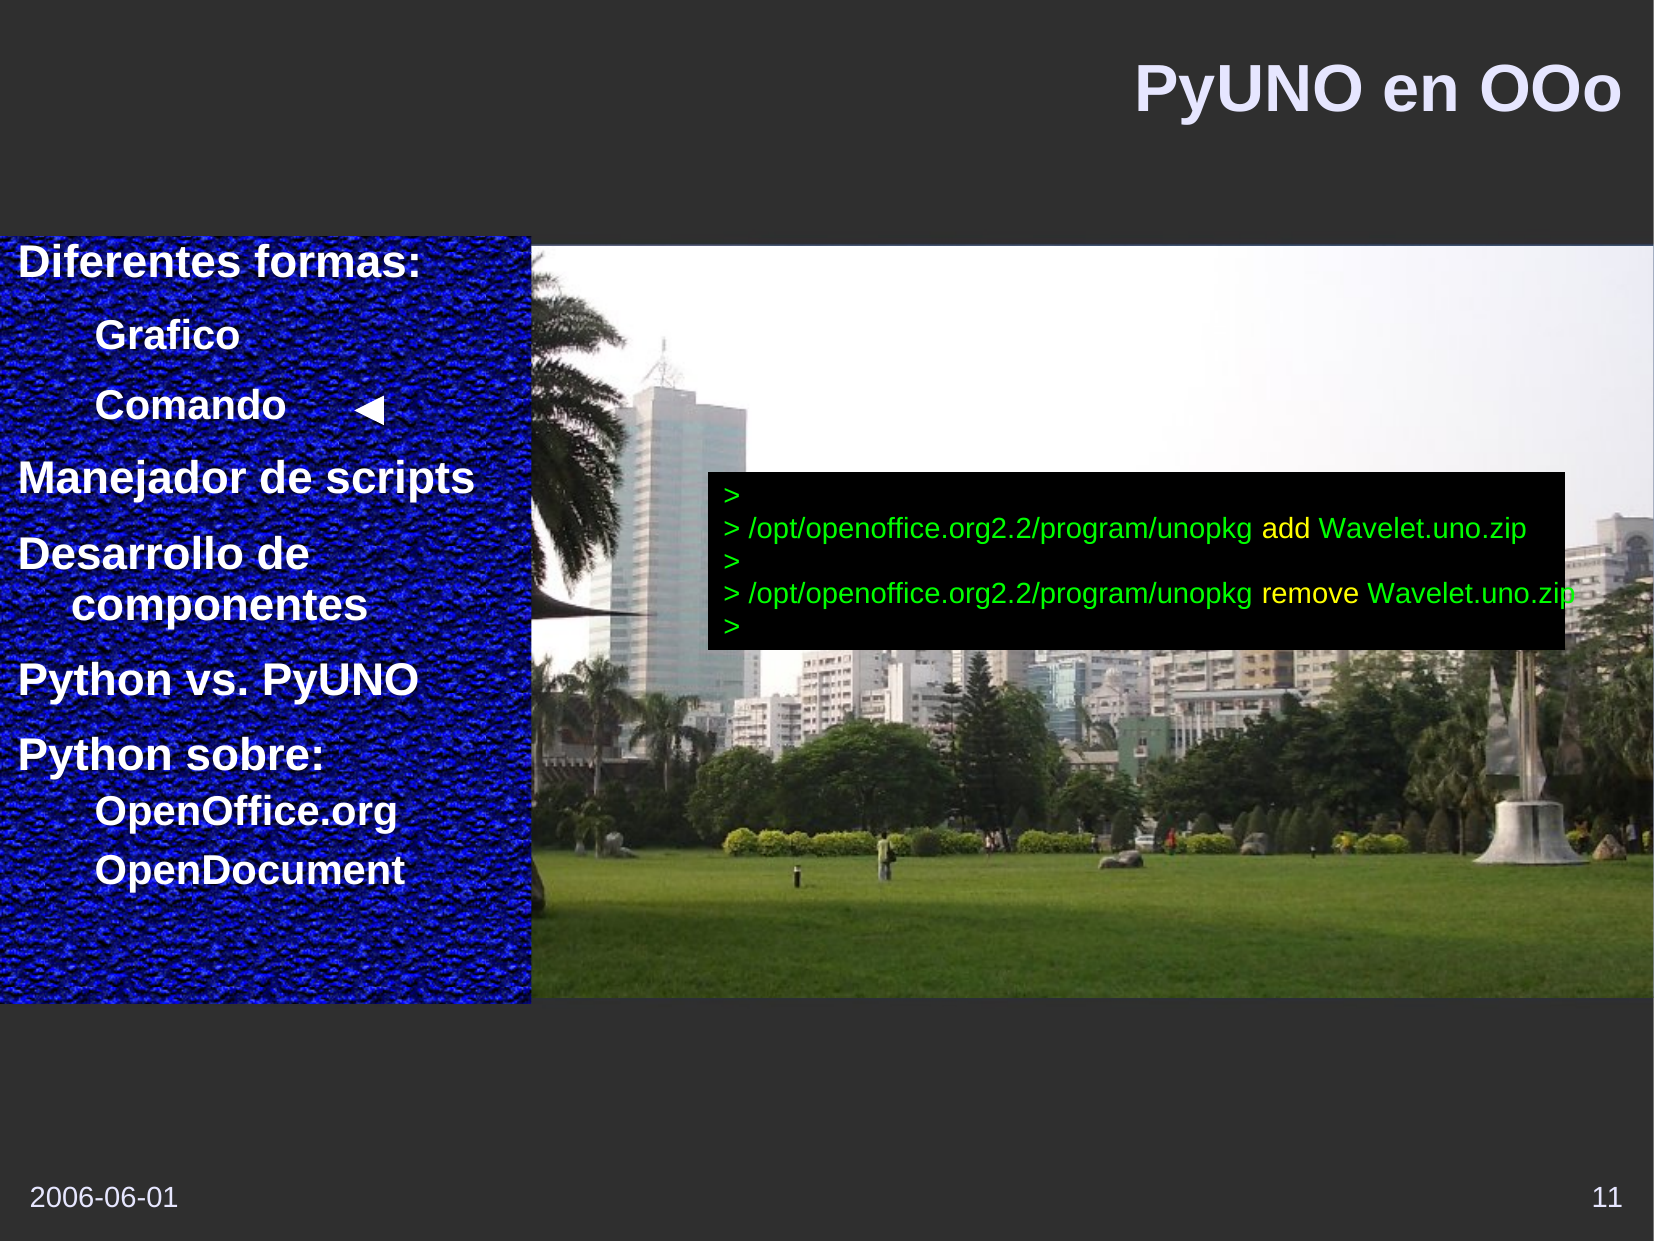

# PyUNO en OOo
Diferentes formas:
Grafico
Comando
Manejador de scripts
Desarrollo de componentes
Python vs. PyUNO
Python sobre:
OpenOffice.org
OpenDocument
>
> /opt/openoffice.org2.2/program/unopkg add Wavelet.uno.zip
>
> /opt/openoffice.org2.2/program/unopkg remove Wavelet.uno.zip
>
2006-06-01
11